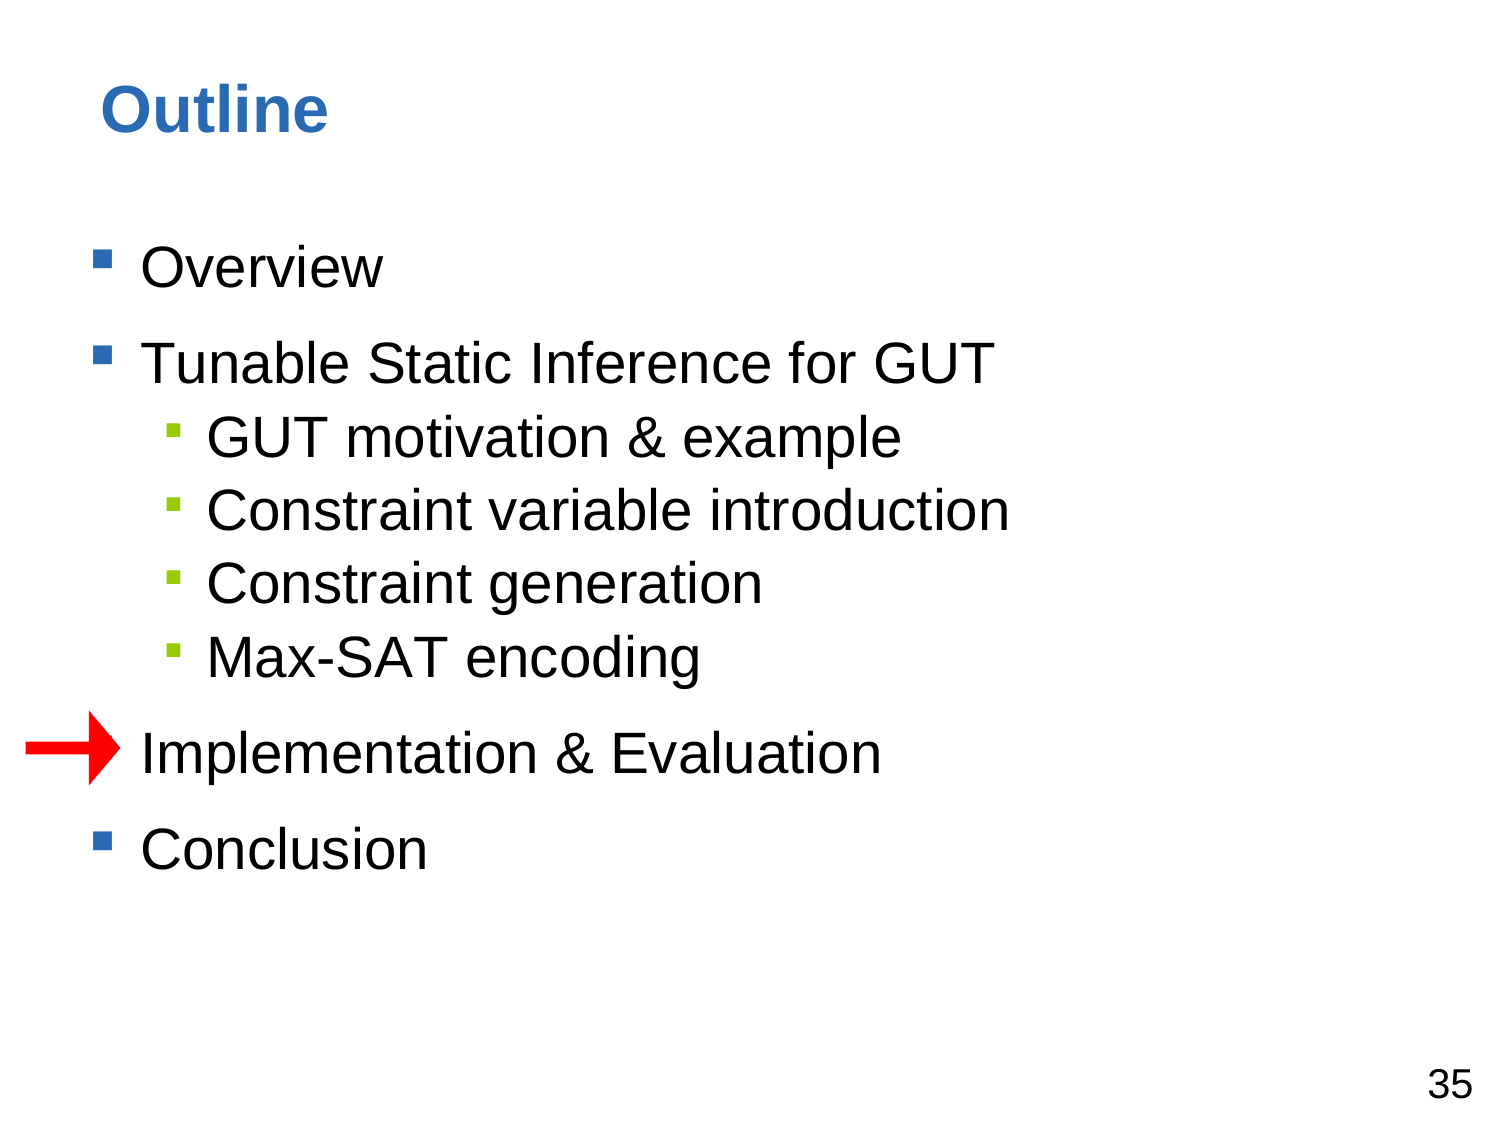

# Outline
Overview
Tunable Static Inference for GUT
GUT motivation & example
Constraint variable introduction
Constraint generation
Max-SAT encoding
Implementation & Evaluation
Conclusion
35